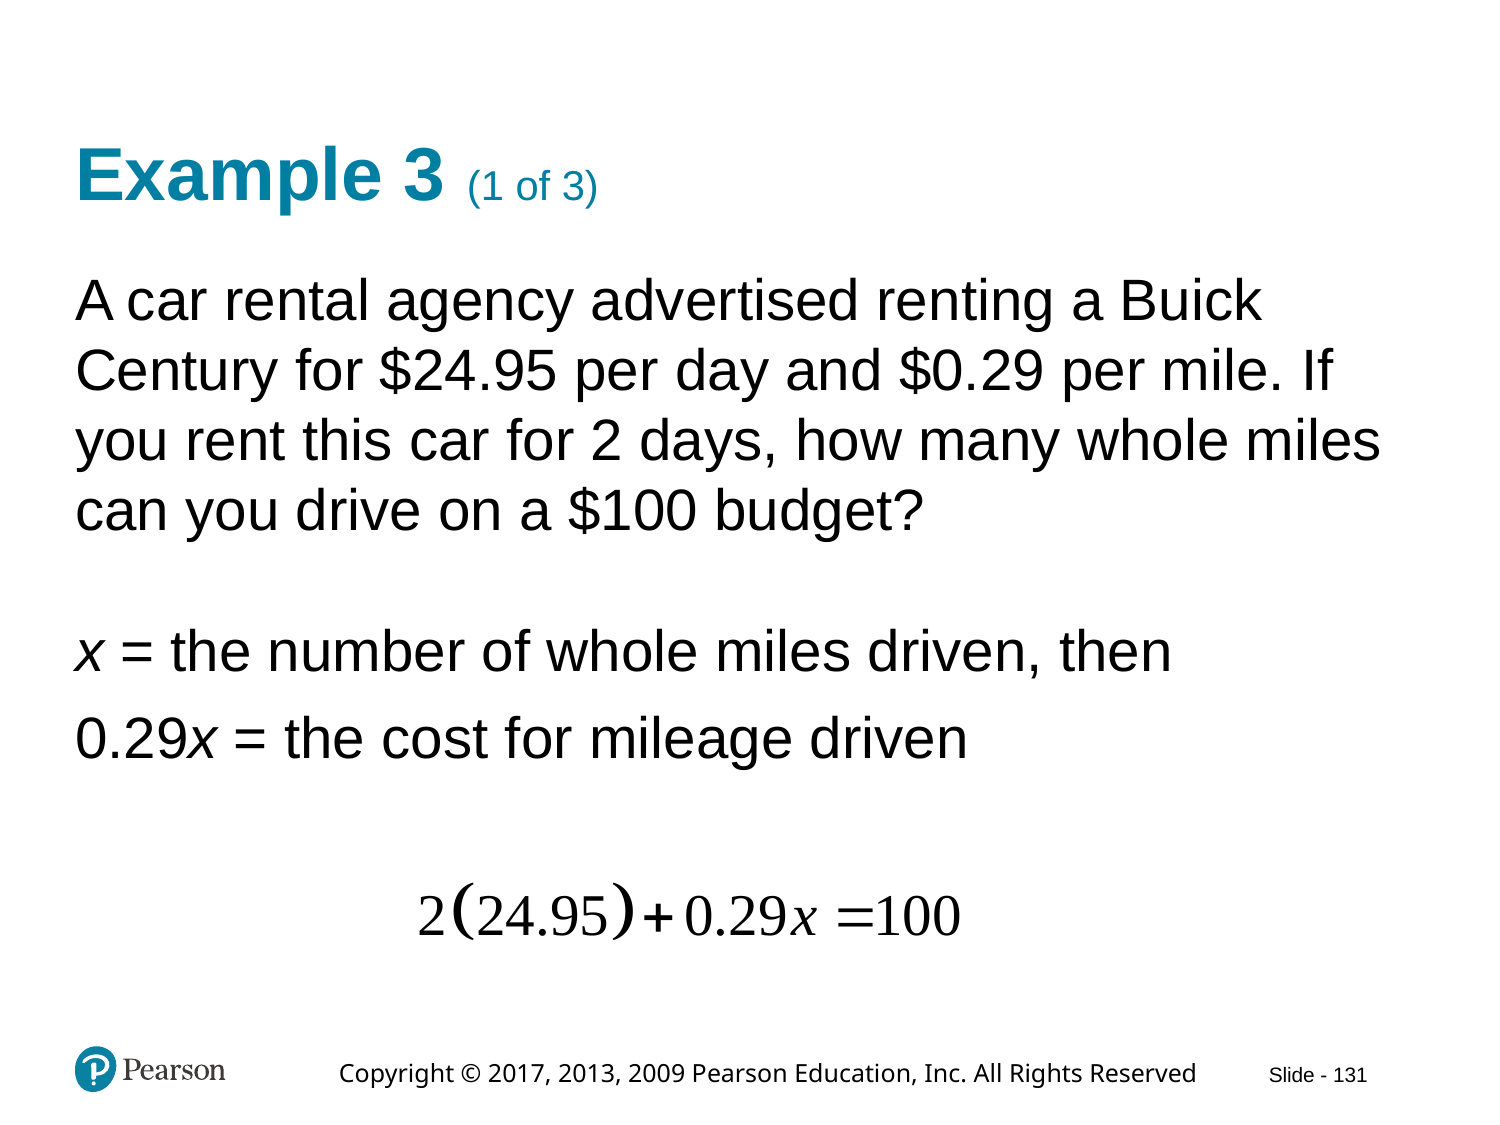

# Example 3 (1 of 3)
A car rental agency advertised renting a Buick Century for $24.95 per day and $0.29 per mile. If you rent this car for 2 days, how many whole miles can you drive on a $100 budget?
x = the number of whole miles driven, then
0.29x = the cost for mileage driven